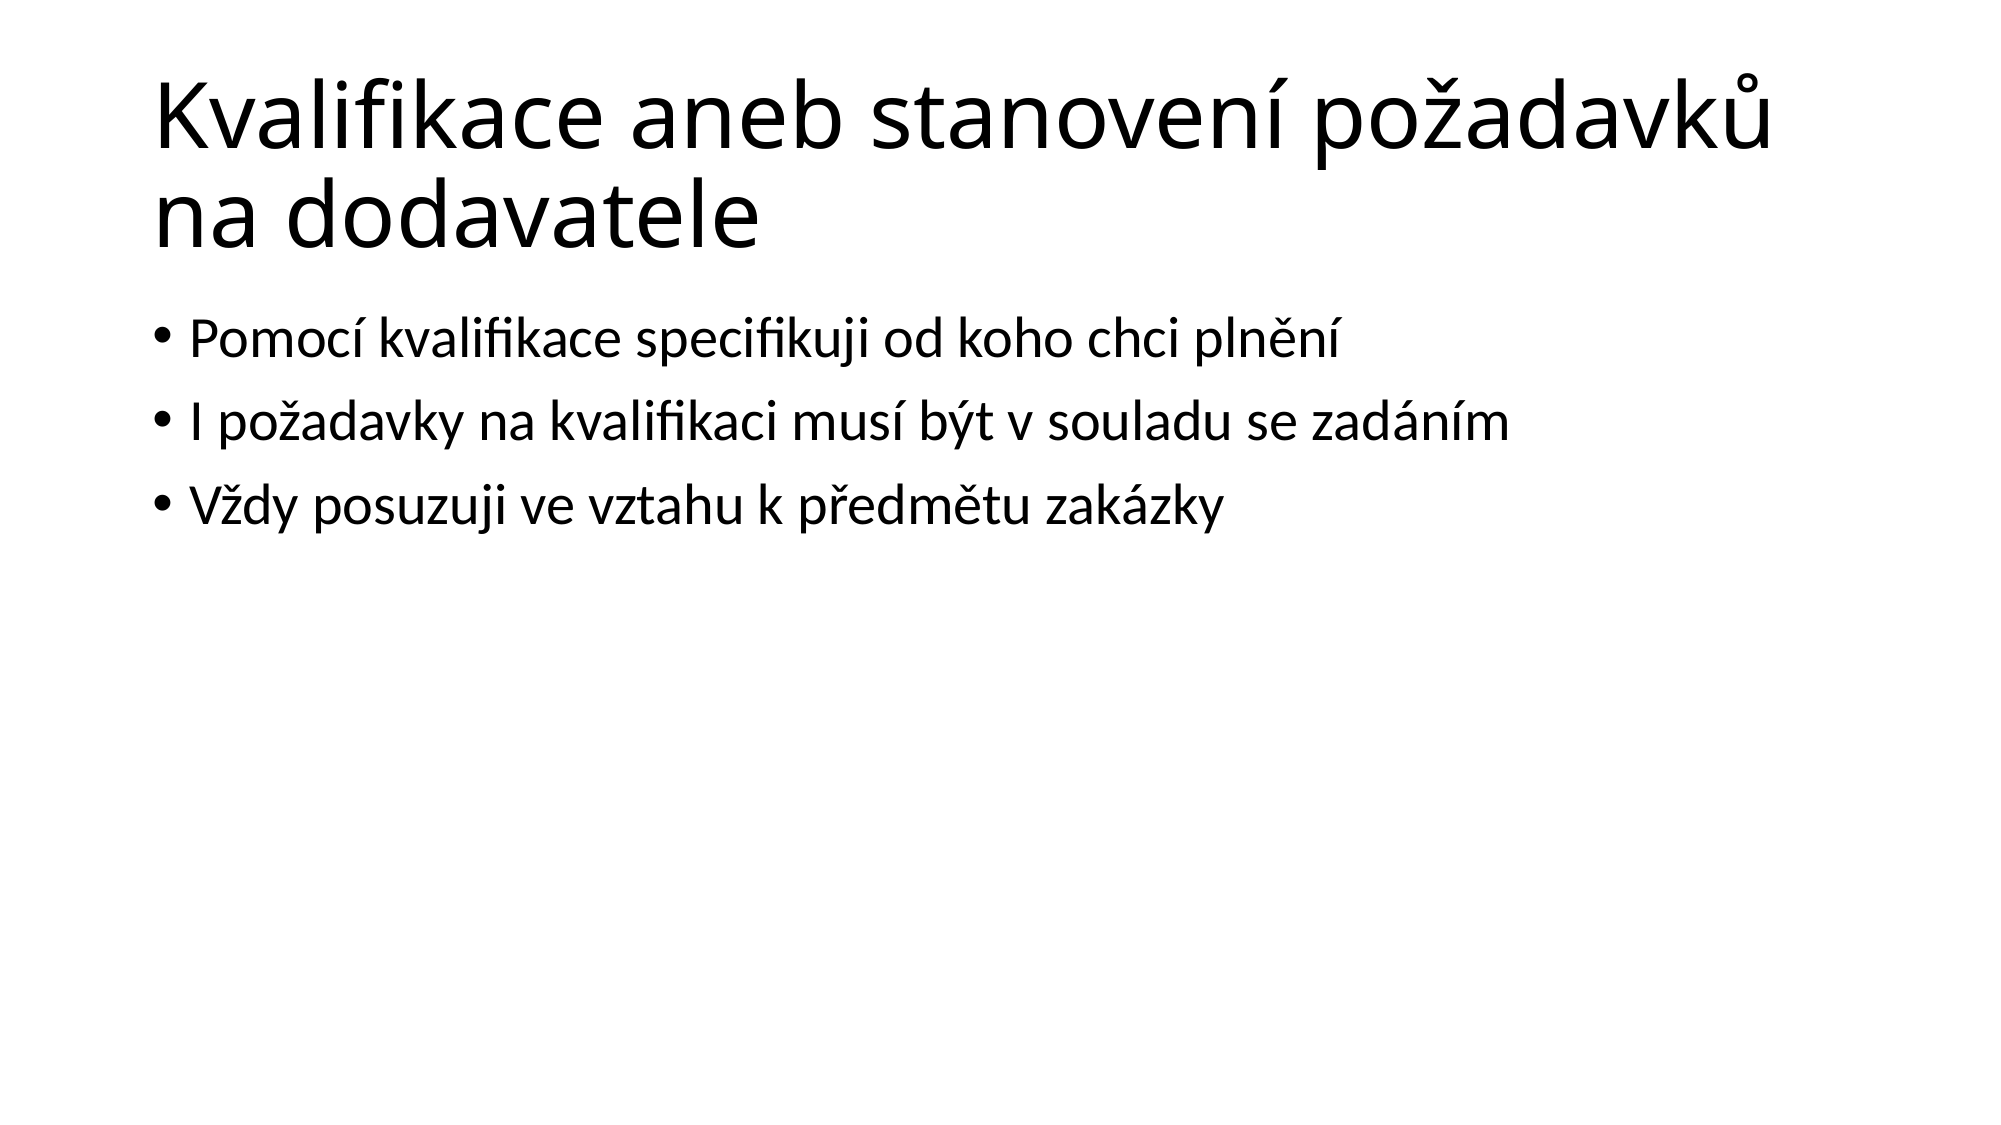

# Kvalifikace aneb stanovení požadavků na dodavatele
Pomocí kvalifikace specifikuji od koho chci plnění
I požadavky na kvalifikaci musí být v souladu se zadáním
Vždy posuzuji ve vztahu k předmětu zakázky